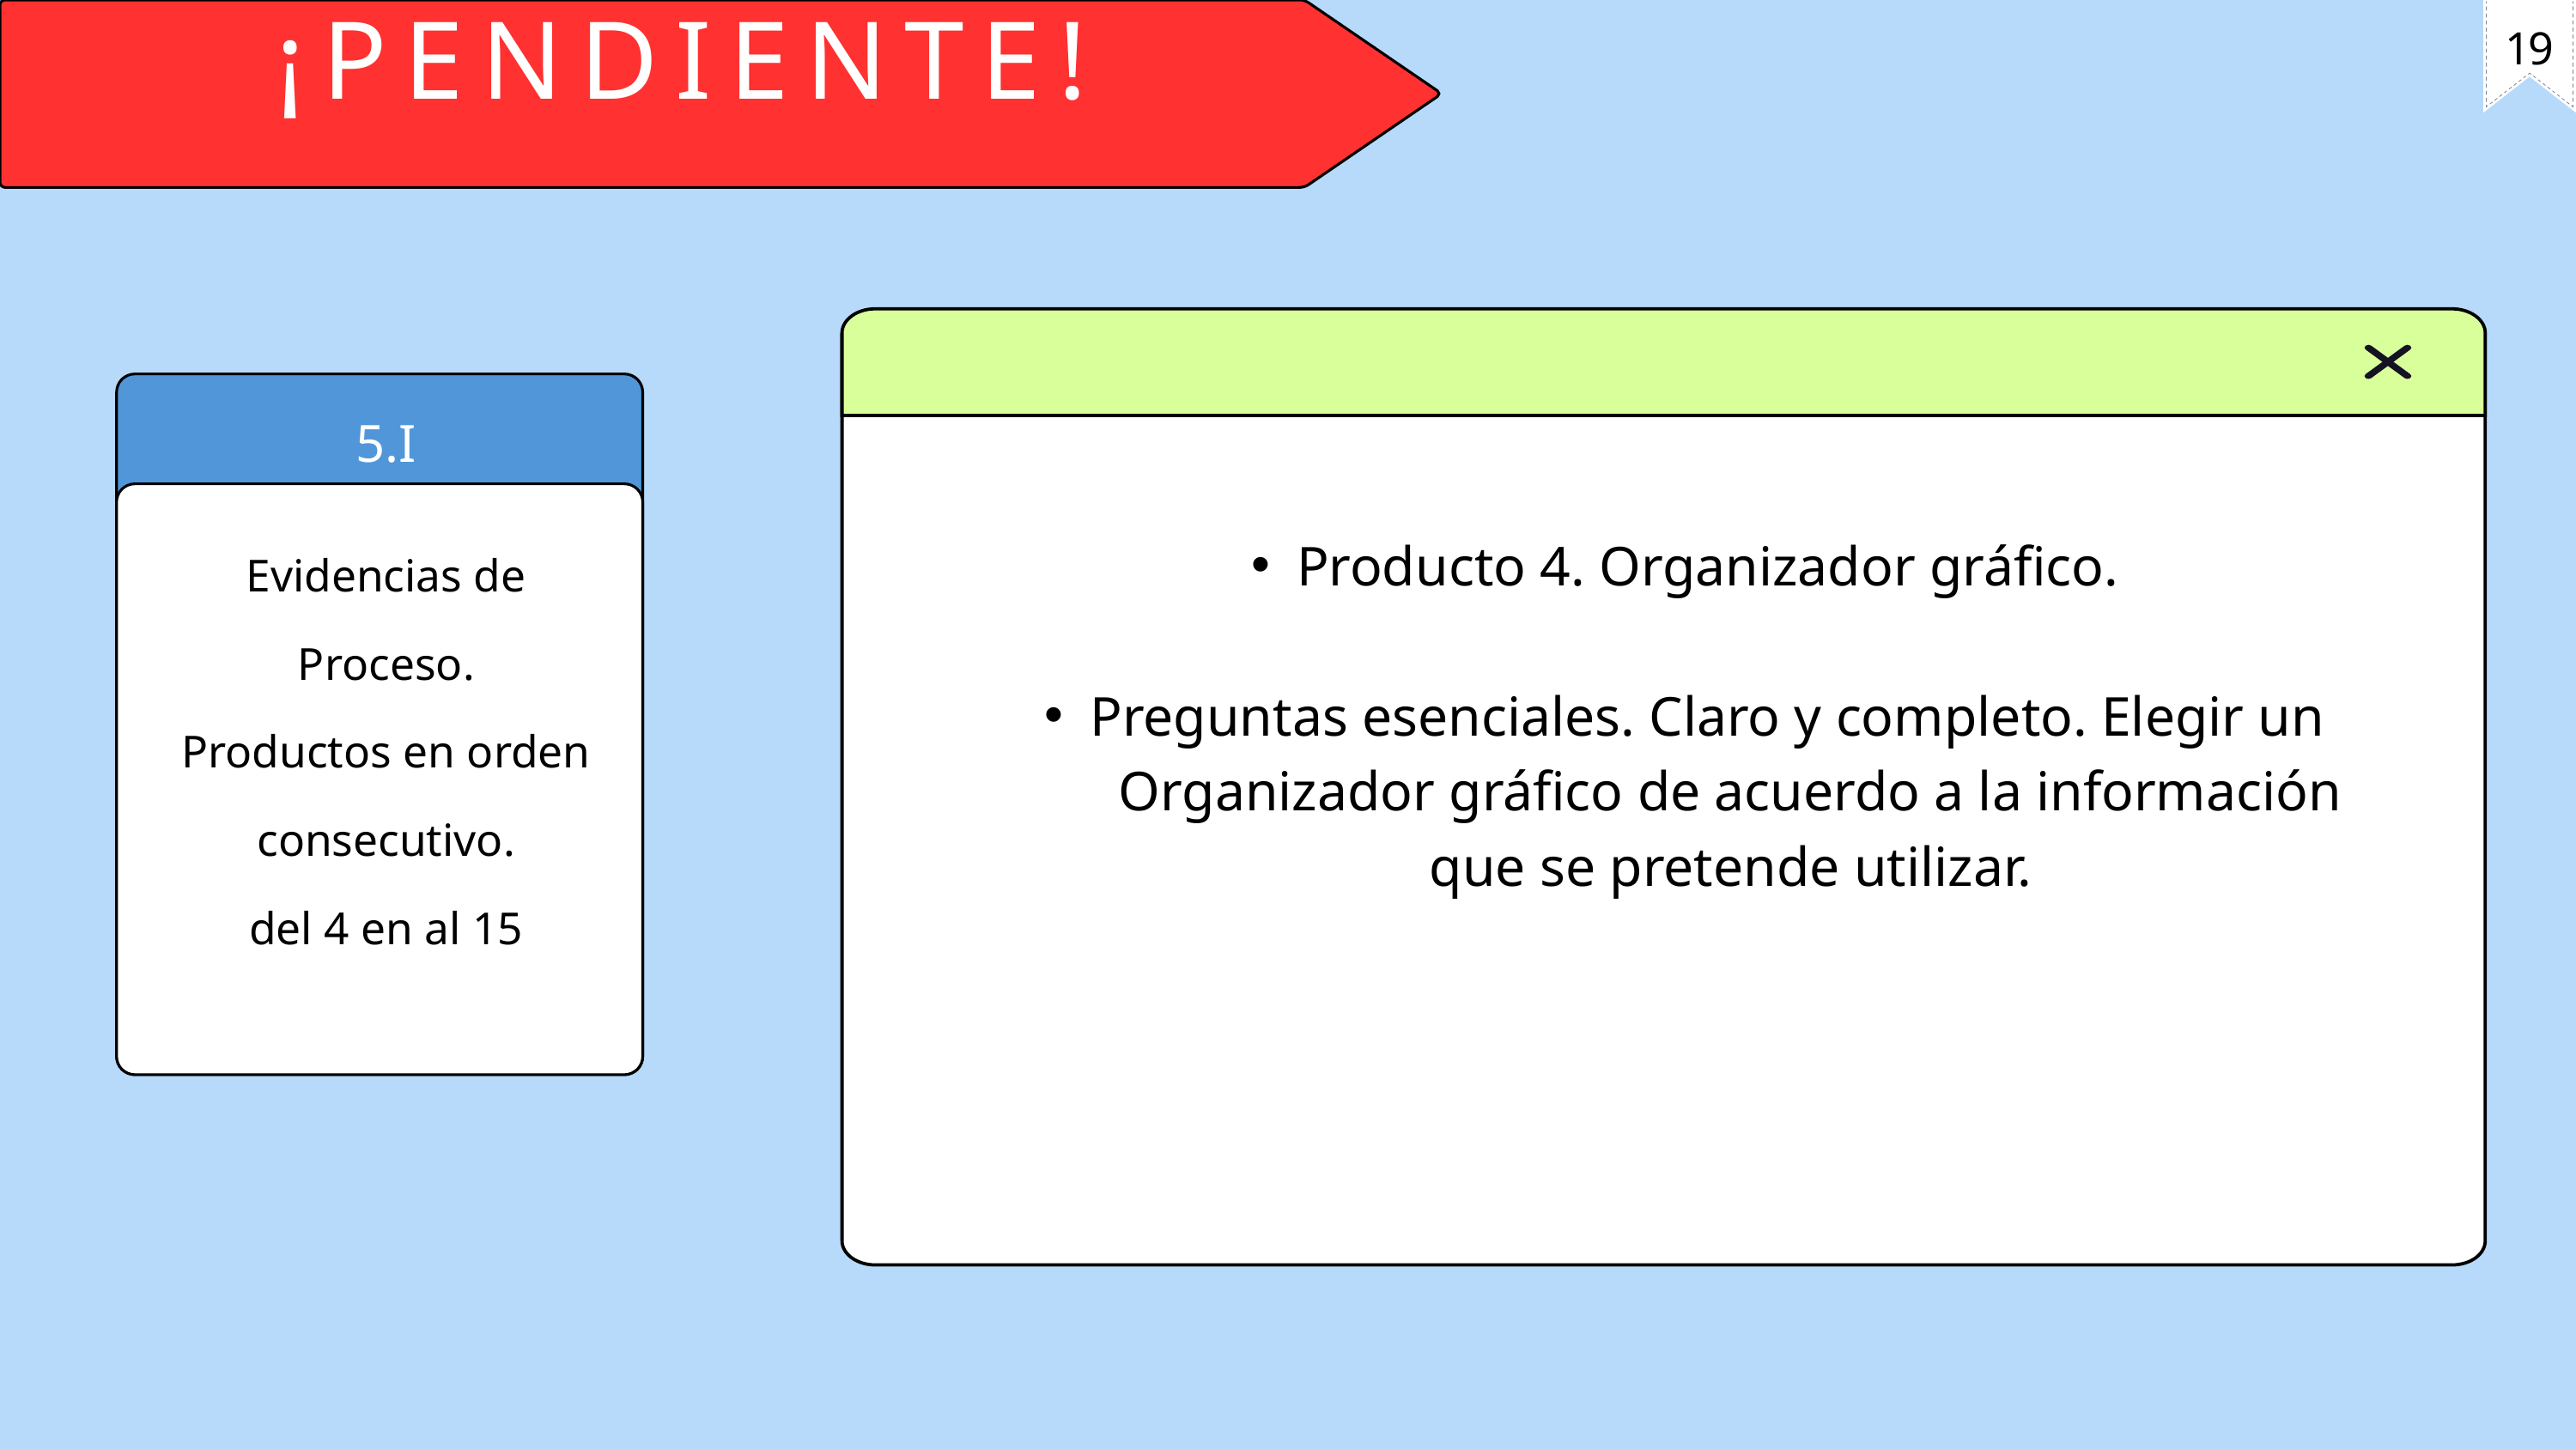

¡PENDIENTE!
19
5.I
Evidencias de Proceso.
Productos en orden consecutivo.
del 4 en al 15
Producto 4. Organizador gráfico.
Preguntas esenciales. Claro y completo. Elegir un Organizador gráfico de acuerdo a la información que se pretende utilizar.